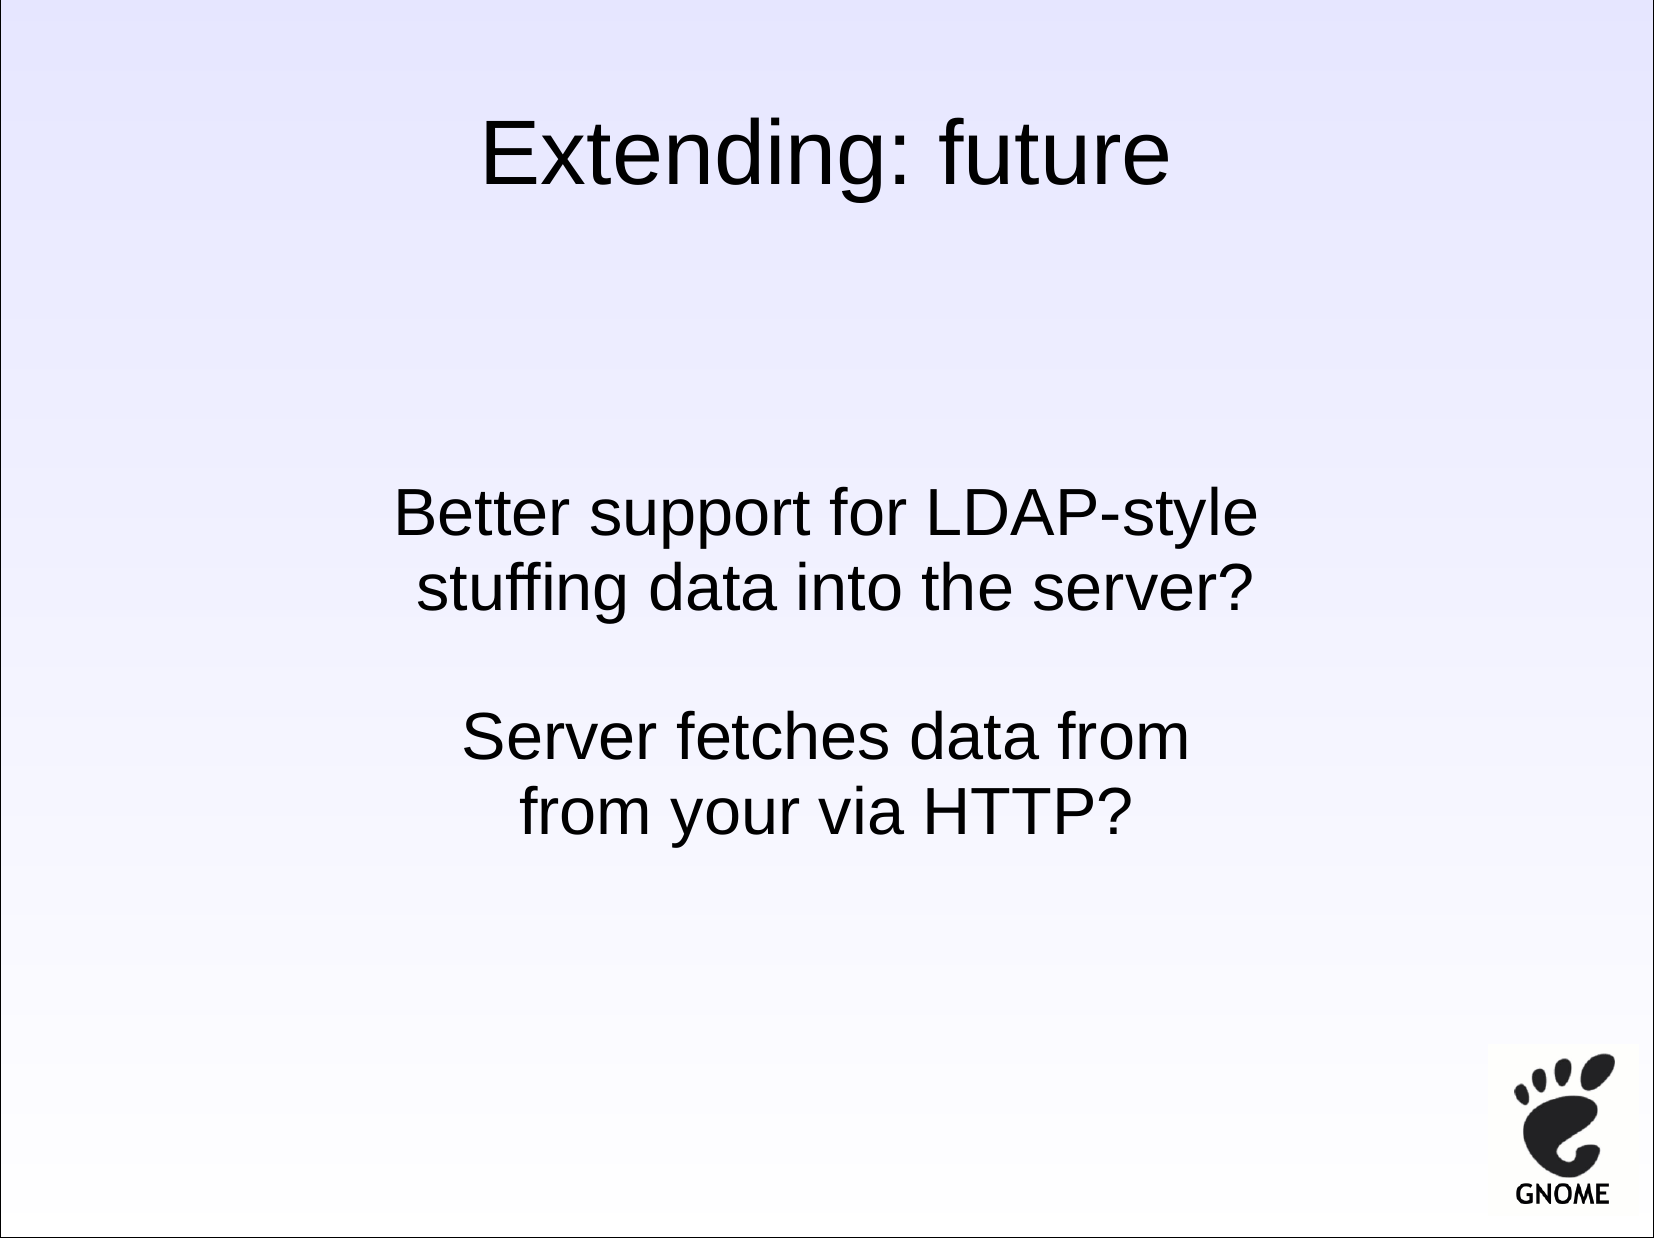

# Extending: future
Better support for LDAP-style
 stuffing data into the server?
Server fetches data from
from your via HTTP?